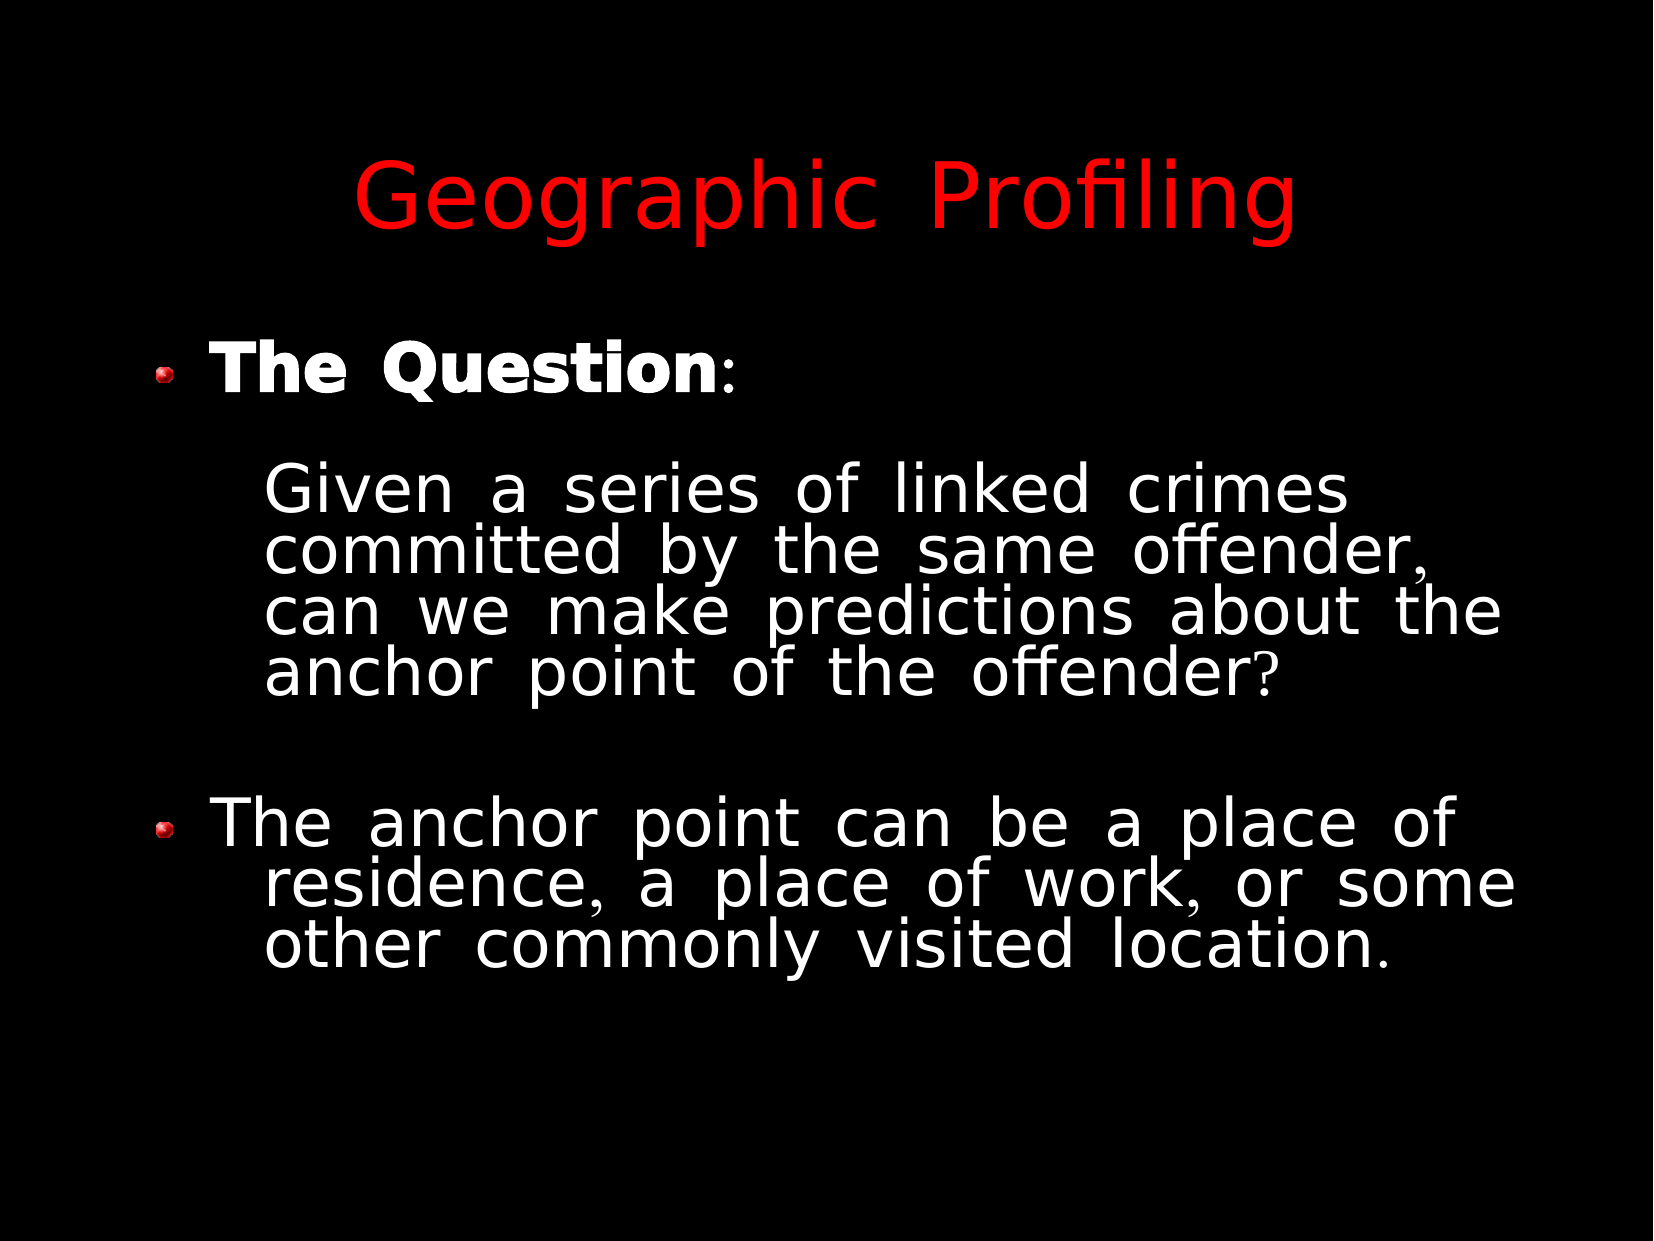

# Geographic Profiling
The Question:
Given a series of linked crimes committed by the same offender, can we make predictions about the anchor point of the offender?
The anchor point can be a place of residence, a place of work, or some other commonly visited location.